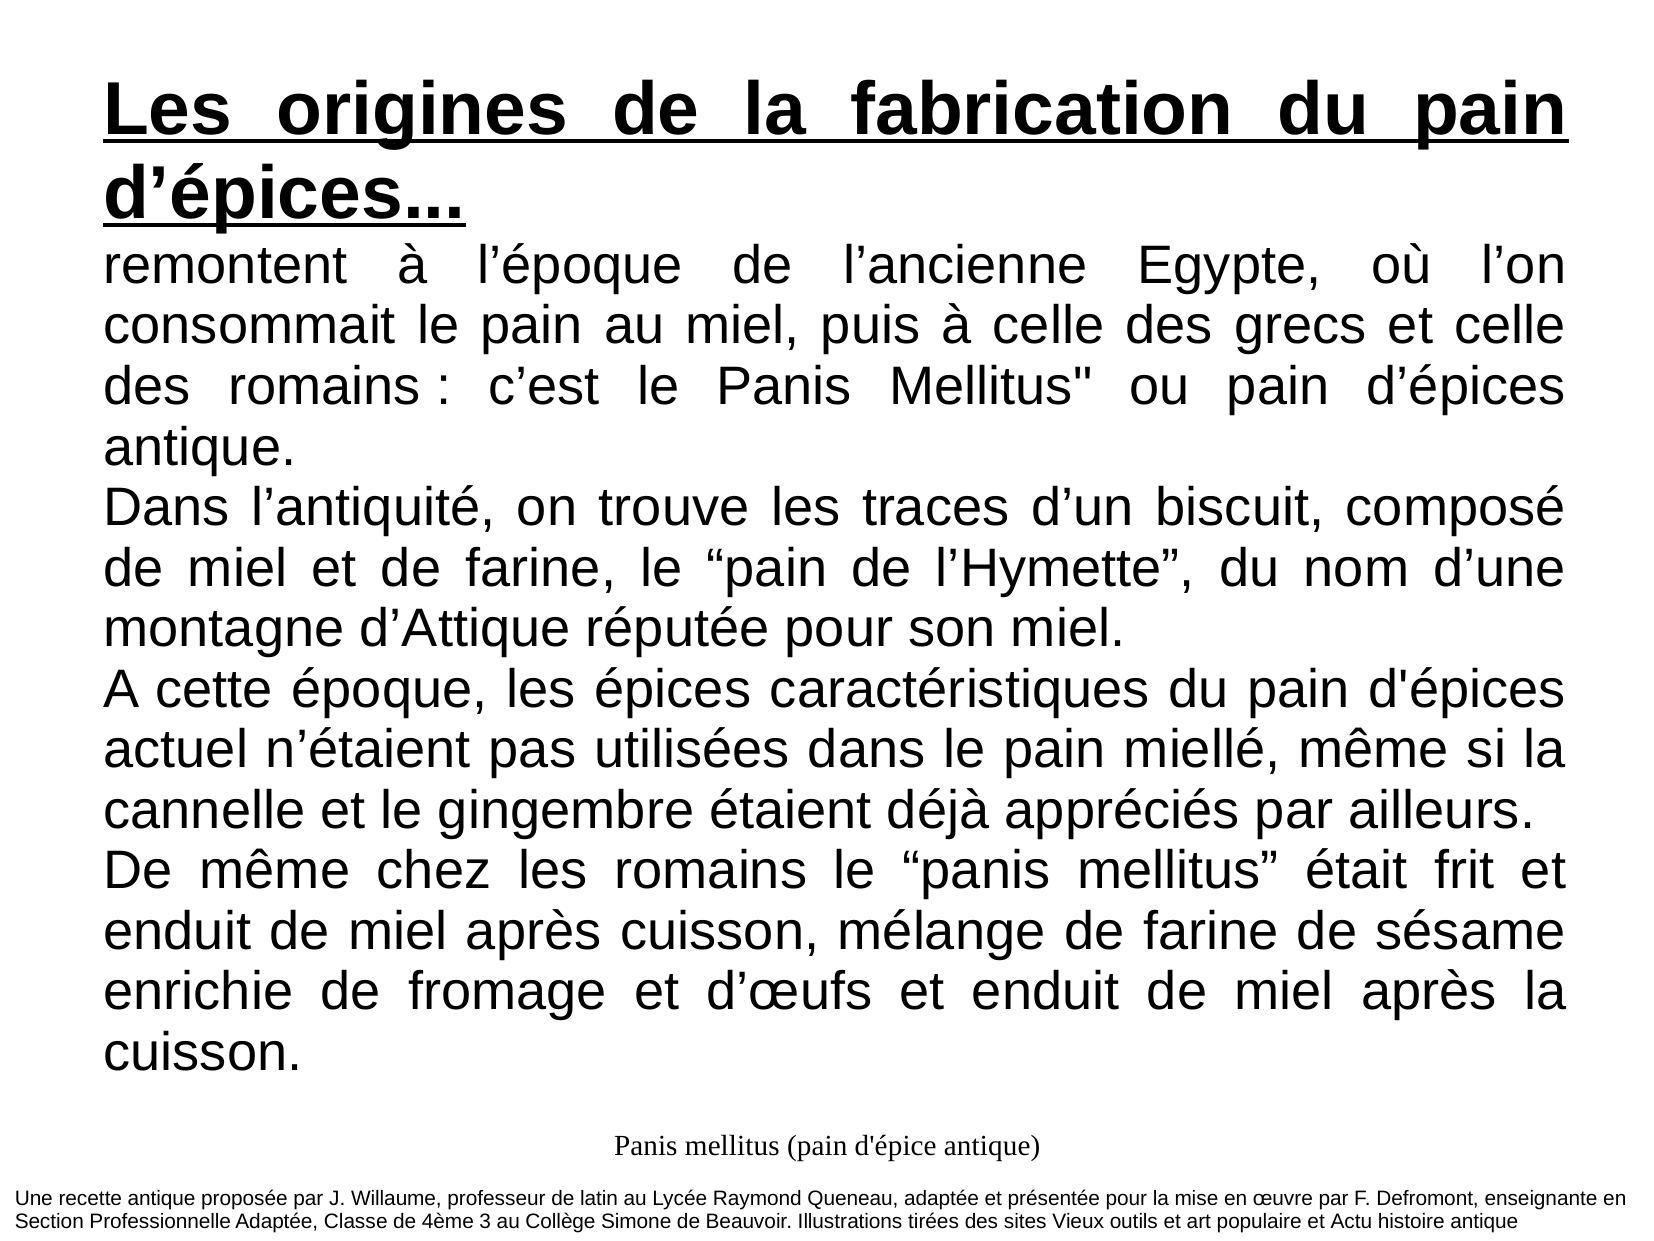

Les origines de la fabrication du pain d’épices...
remontent à l’époque de l’ancienne Egypte, où l’on consommait le pain au miel, puis à celle des grecs et celle des romains : c’est le Panis Mellitus" ou pain d’épices antique.
Dans l’antiquité, on trouve les traces d’un biscuit, composé de miel et de farine, le “pain de l’Hymette”, du nom d’une montagne d’Attique réputée pour son miel.
A cette époque, les épices caractéristiques du pain d'épices actuel n’étaient pas utilisées dans le pain miellé, même si la cannelle et le gingembre étaient déjà appréciés par ailleurs.
De même chez les romains le “panis mellitus” était frit et enduit de miel après cuisson, mélange de farine de sésame enrichie de fromage et d’œufs et enduit de miel après la cuisson.
Panis mellitus (pain d'épice antique)
Une recette antique proposée par J. Willaume, professeur de latin au Lycée Raymond Queneau, adaptée et présentée pour la mise en œuvre par F. Defromont, enseignante en Section Professionnelle Adaptée, Classe de 4ème 3 au Collège Simone de Beauvoir. Illustrations tirées des sites Vieux outils et art populaire et Actu histoire antique